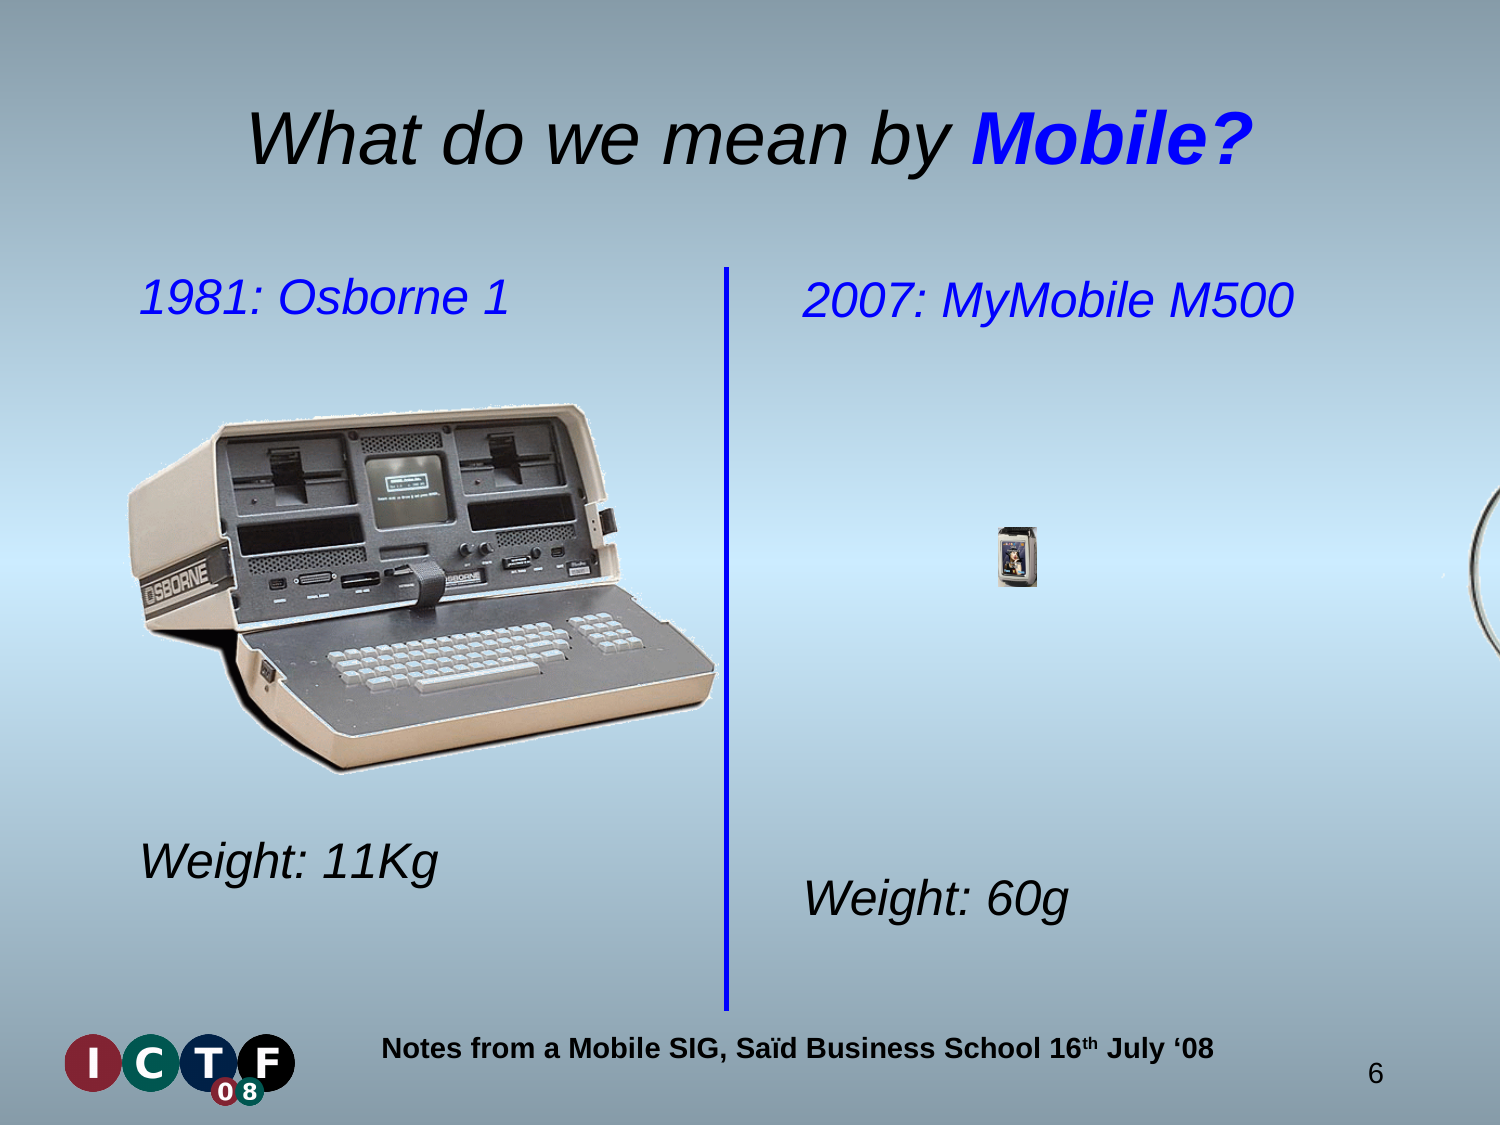

What do we mean by Mobile?
# 1981: Osborne 1
Weight: 11Kg
2007: MyMobile M500
Weight: 60g